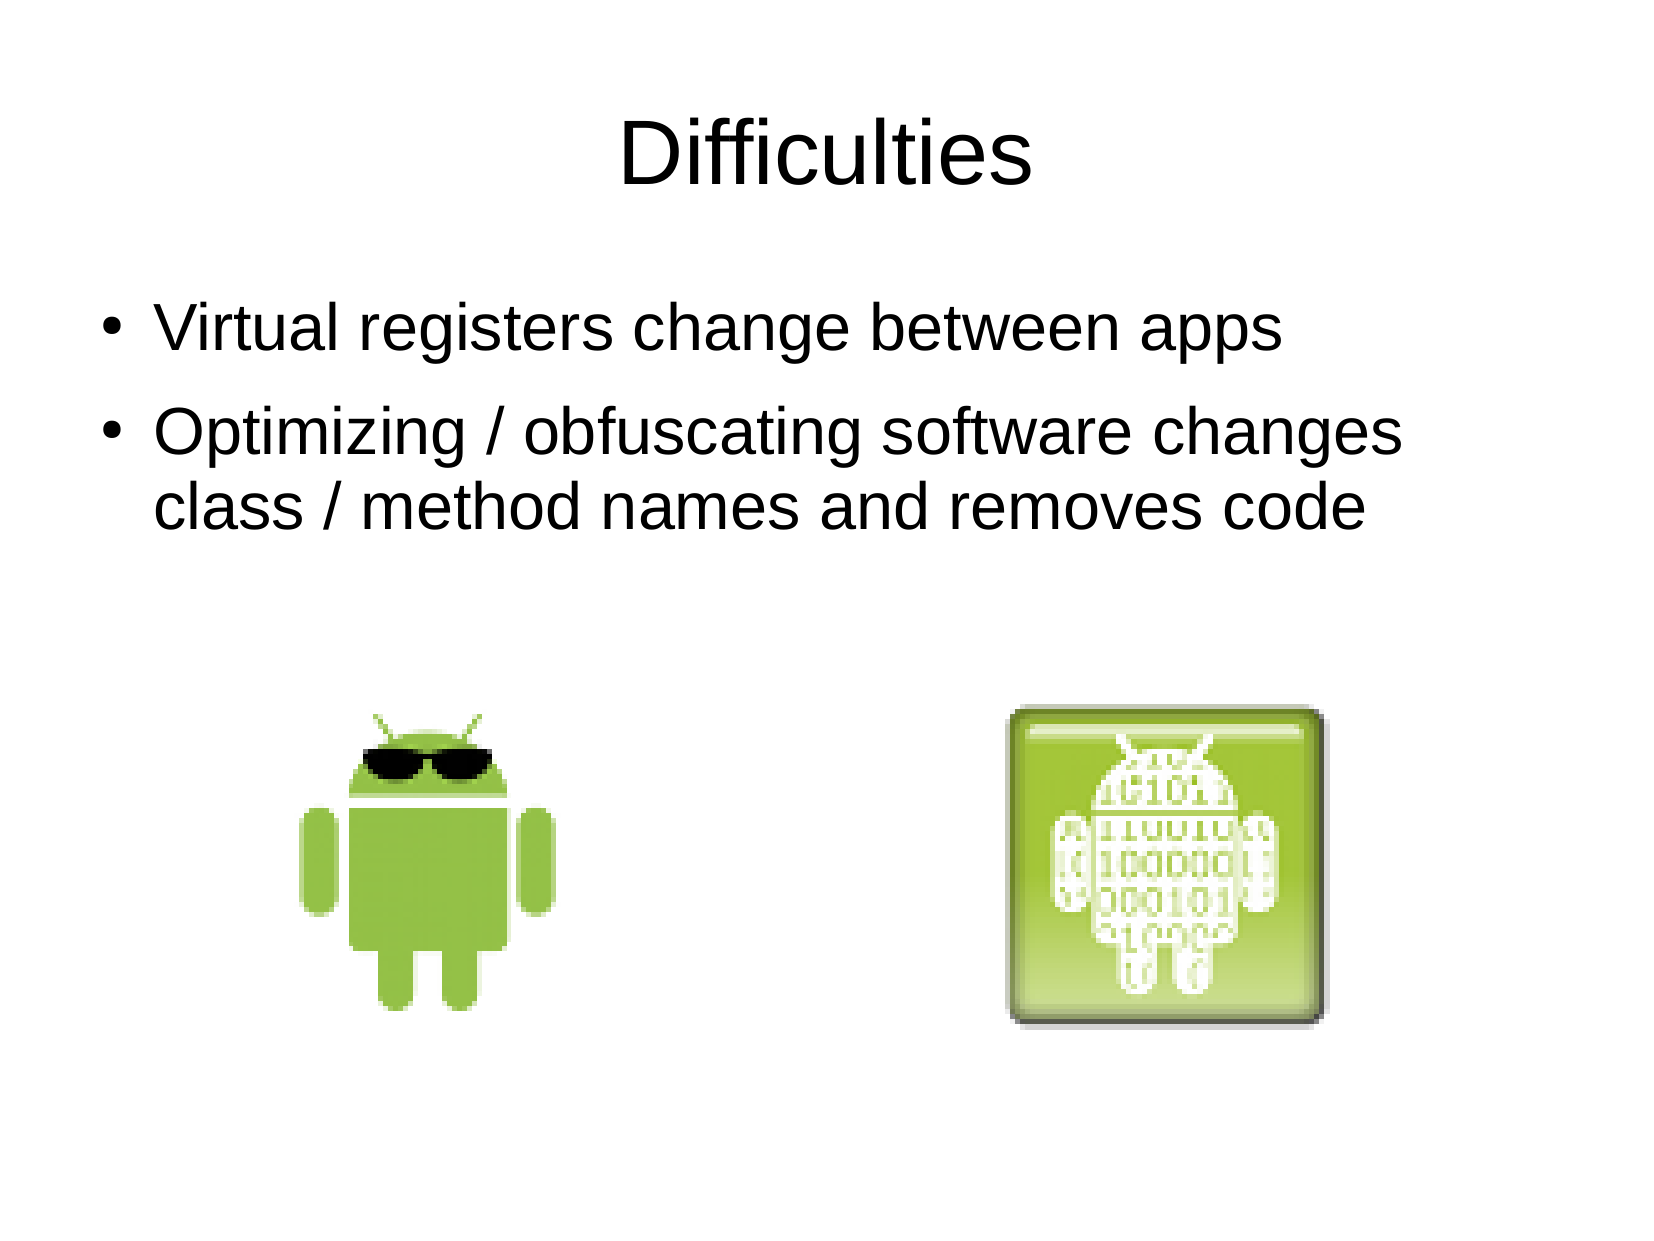

# Difficulties
Virtual registers change between apps
Optimizing / obfuscating software changes class / method names and removes code